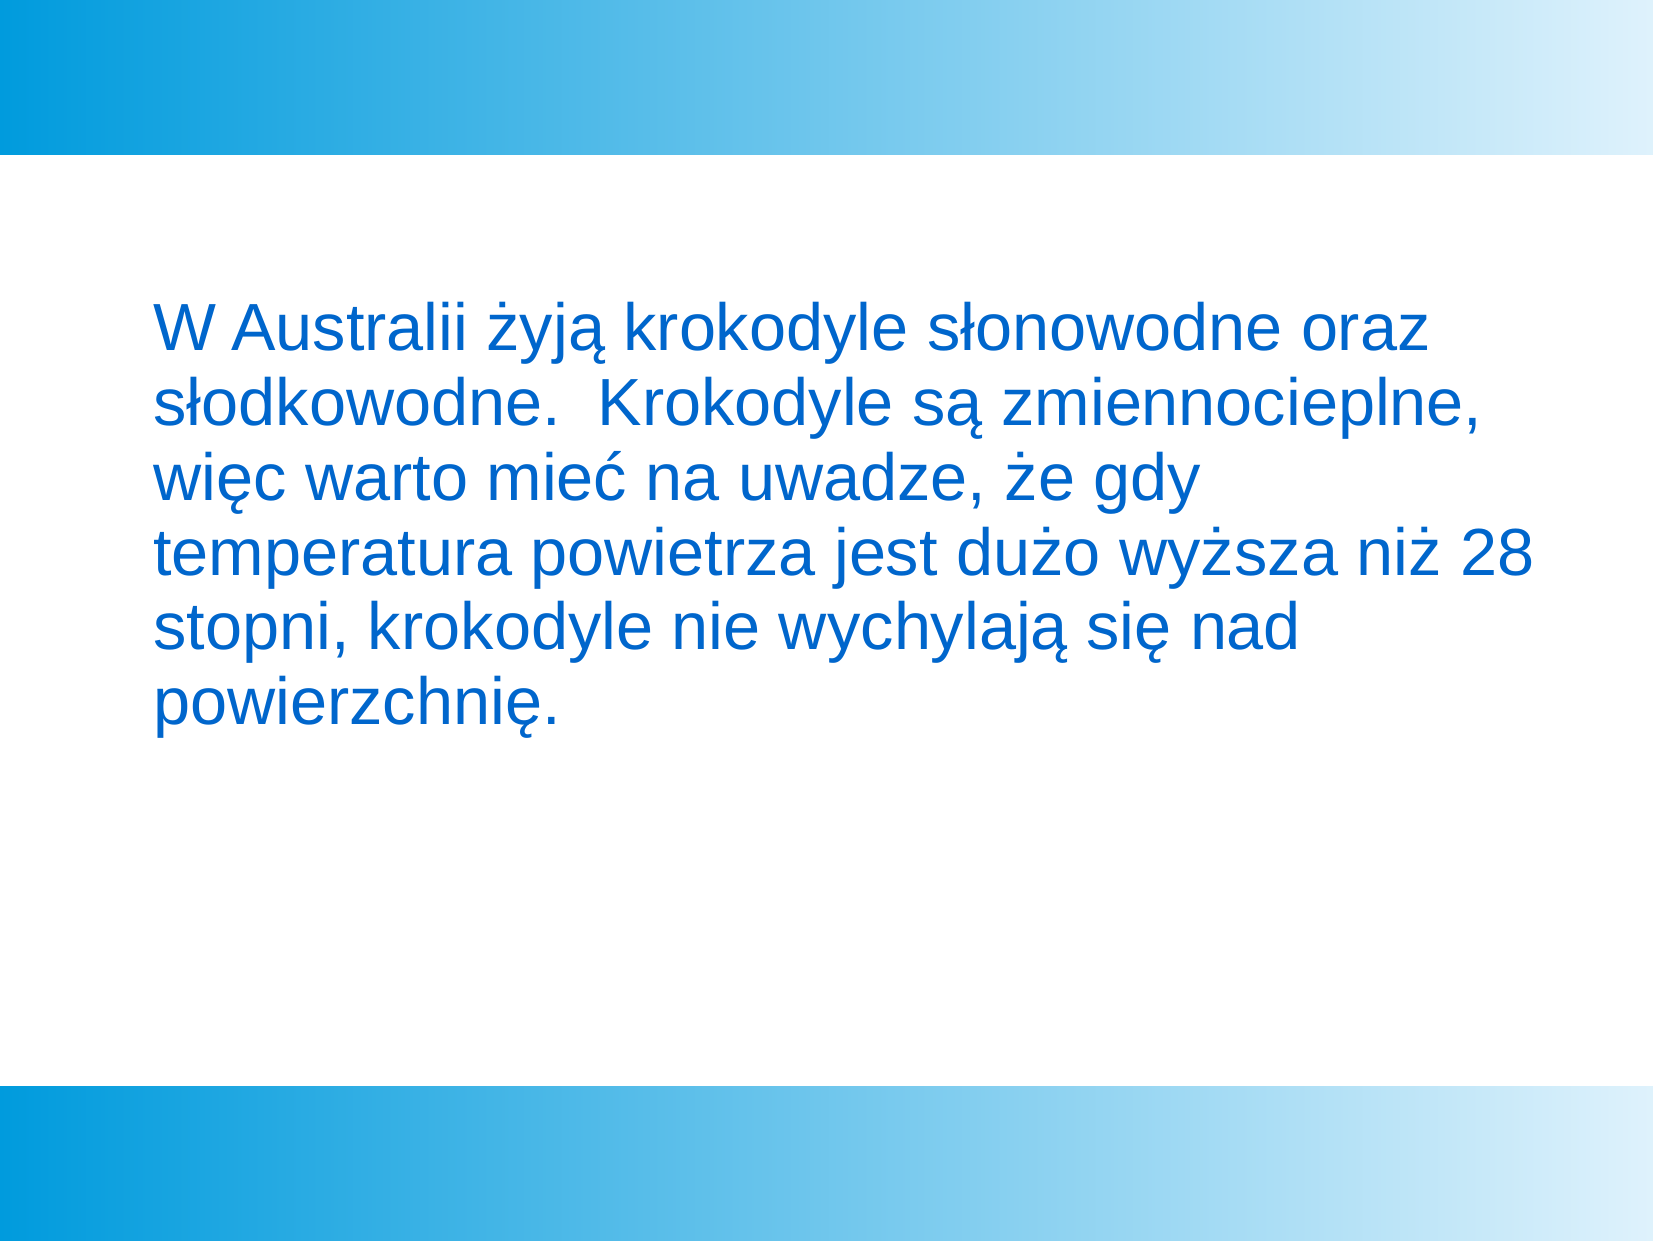

#
W Australii żyją krokodyle słonowodne oraz słodkowodne. Krokodyle są zmiennocieplne, więc warto mieć na uwadze, że gdy temperatura powietrza jest dużo wyższa niż 28 stopni, krokodyle nie wychylają się nad powierzchnię.